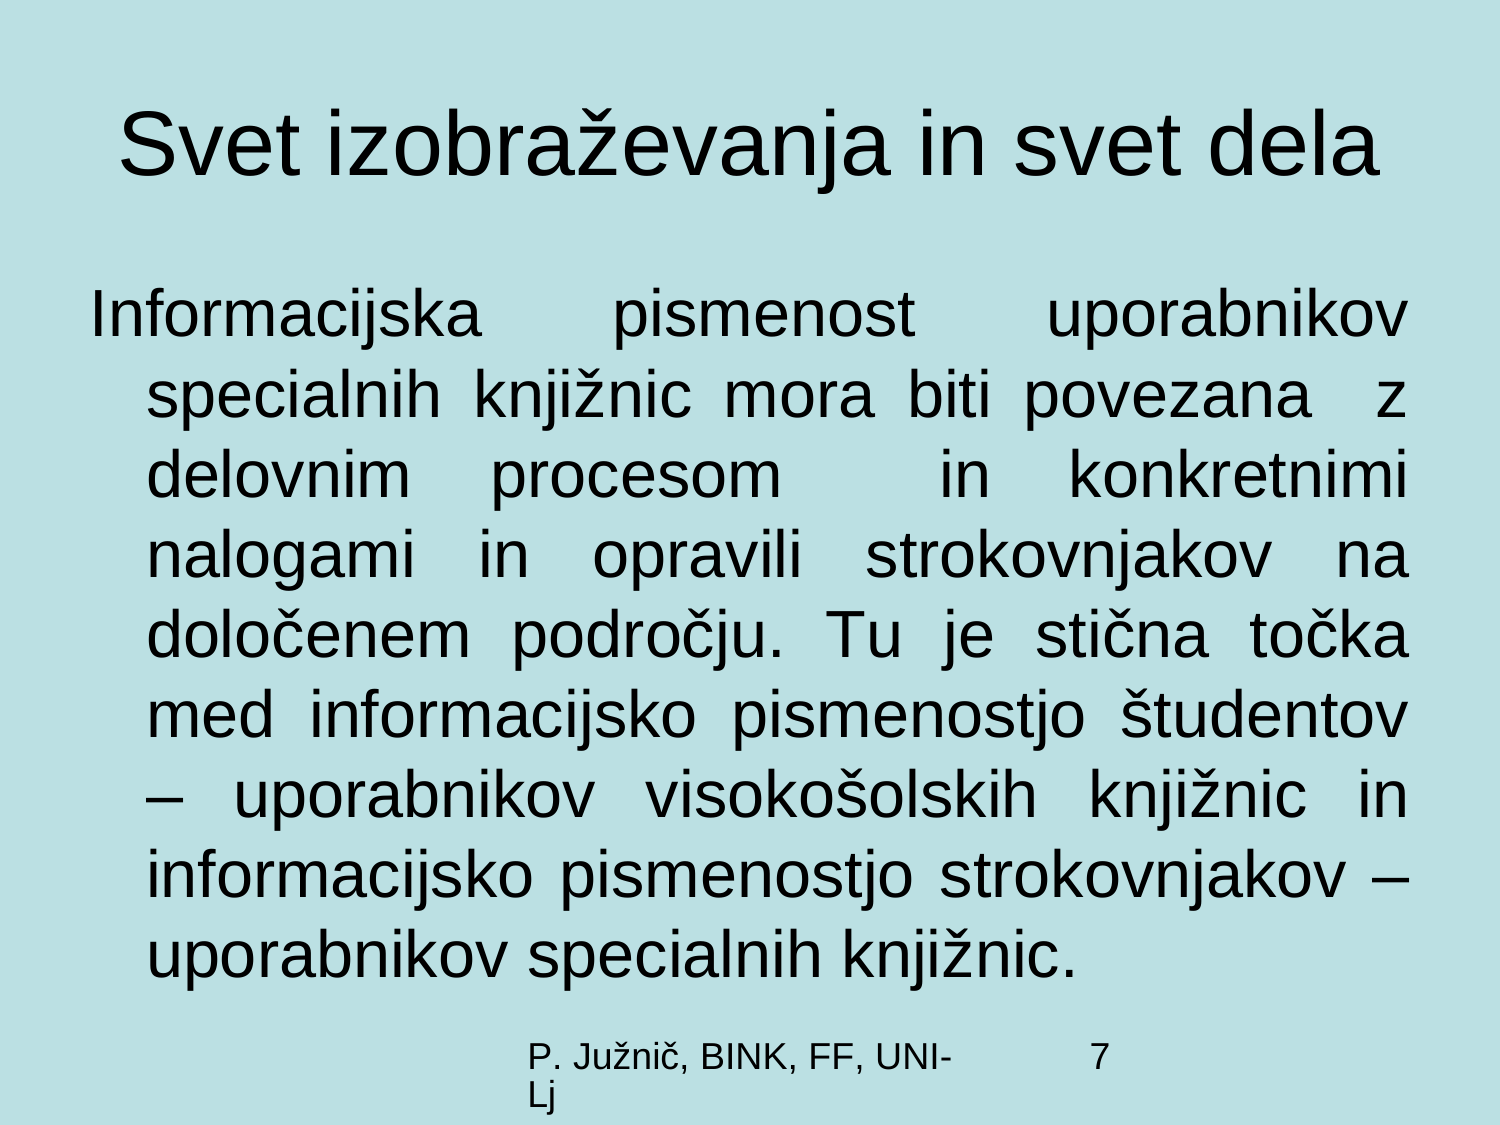

# Svet izobraževanja in svet dela
Informacijska pismenost uporabnikov specialnih knjižnic mora biti povezana z delovnim procesom in konkretnimi nalogami in opravili strokovnjakov na določenem področju. Tu je stična točka med informacijsko pismenostjo študentov – uporabnikov visokošolskih knjižnic in informacijsko pismenostjo strokovnjakov – uporabnikov specialnih knjižnic.
P. Južnič, BINK, FF, UNI-Lj
7